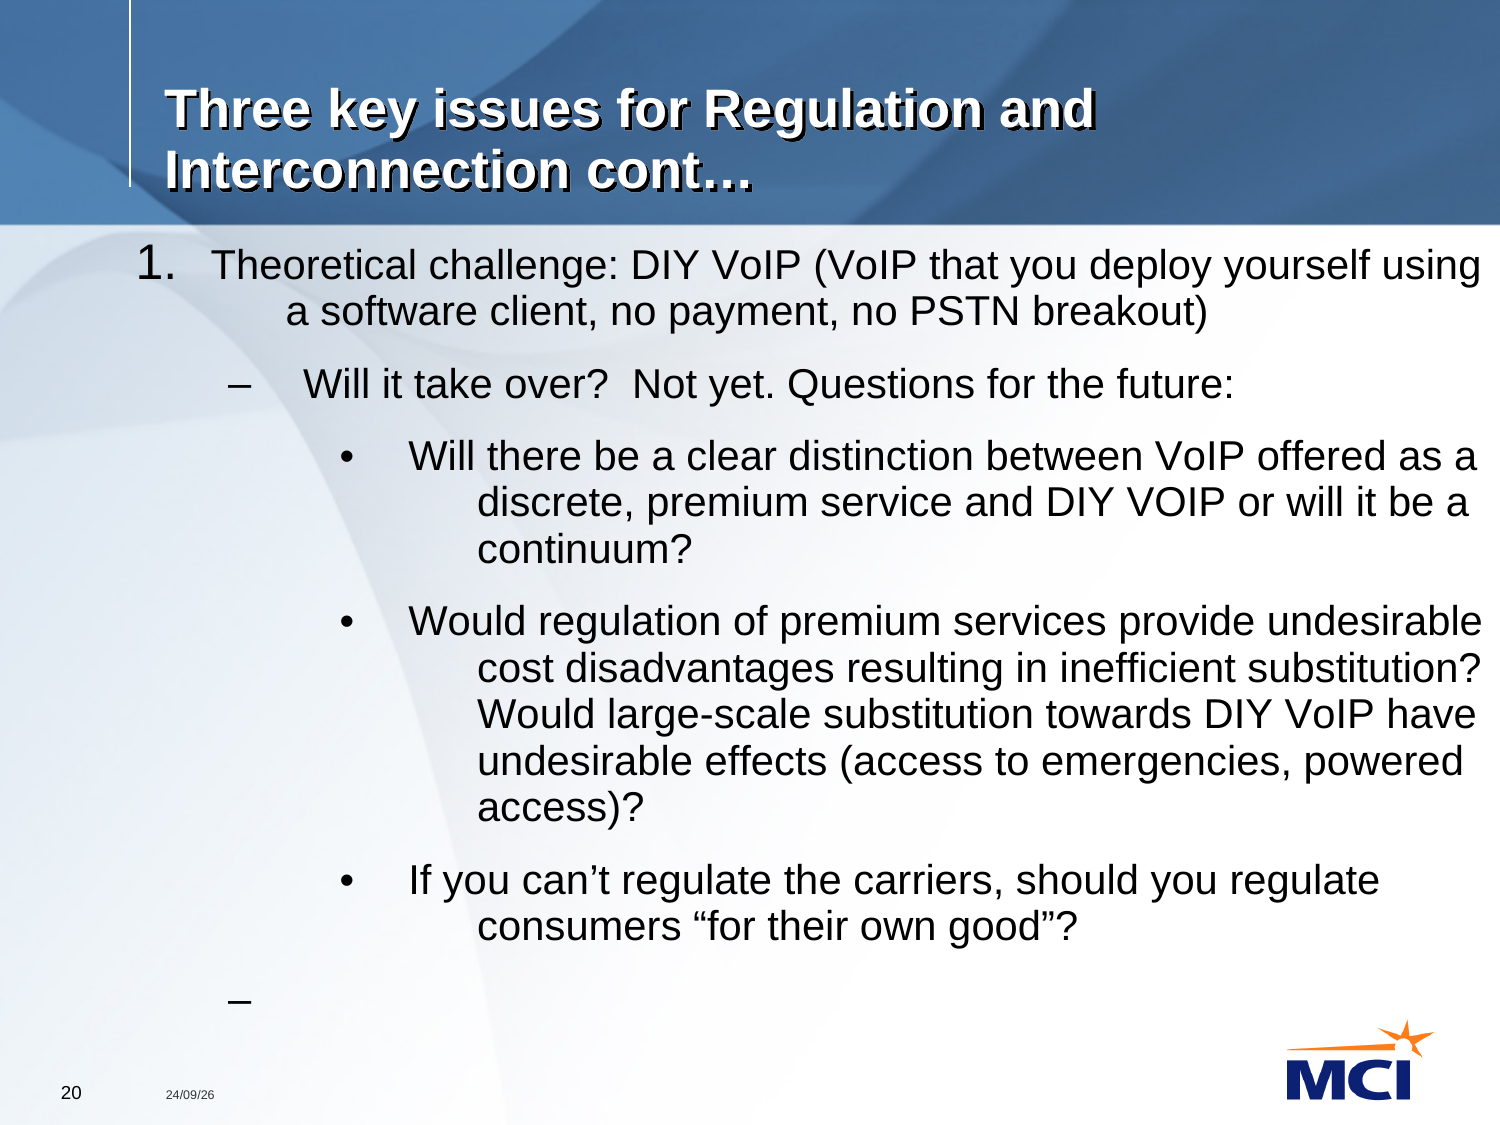

# Three key issues for Regulation and Interconnection cont…
Theoretical challenge: DIY VoIP (VoIP that you deploy yourself using a software client, no payment, no PSTN breakout)
Will it take over? Not yet. Questions for the future:
Will there be a clear distinction between VoIP offered as a discrete, premium service and DIY VOIP or will it be a continuum?
Would regulation of premium services provide undesirable cost disadvantages resulting in inefficient substitution? Would large-scale substitution towards DIY VoIP have undesirable effects (access to emergencies, powered access)?
If you can’t regulate the carriers, should you regulate consumers “for their own good”?